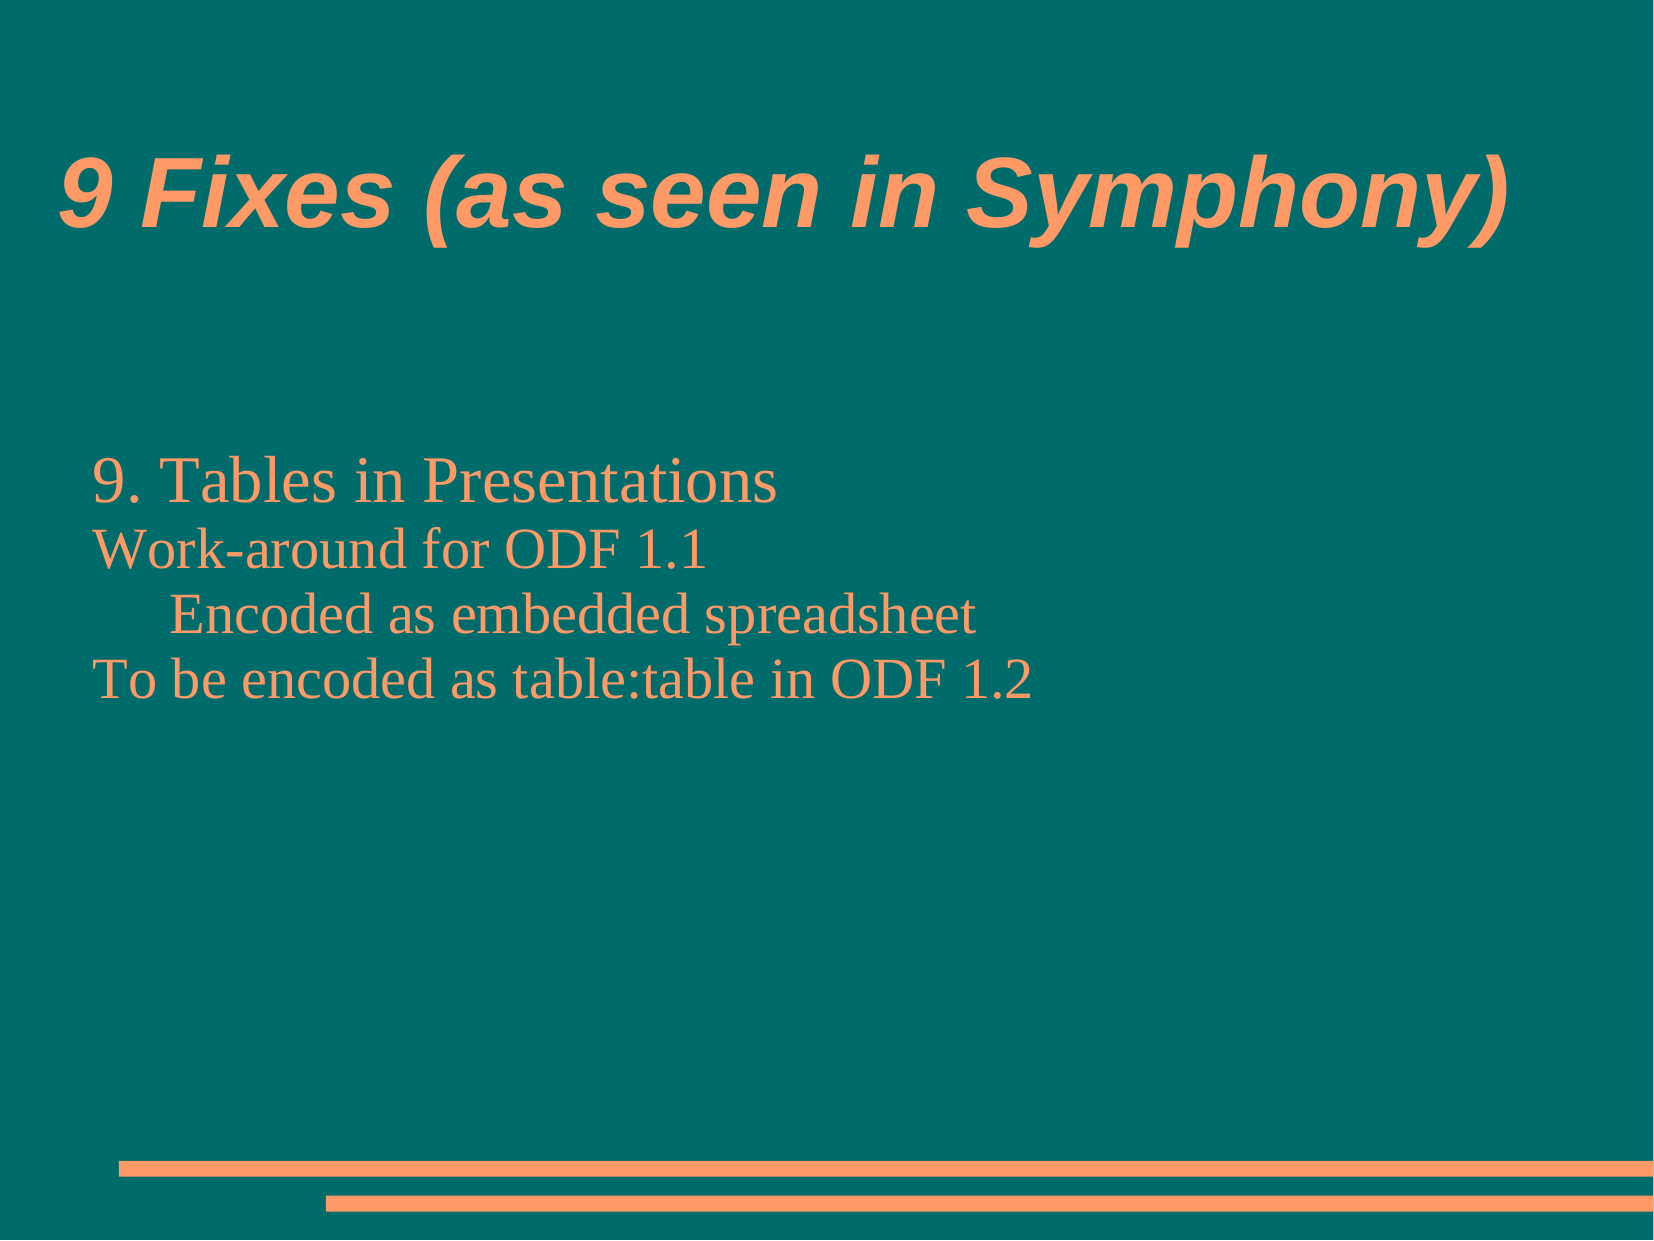

# 9 Fixes (as seen in Symphony)
9. Tables in Presentations
Work-around for ODF 1.1
Encoded as embedded spreadsheet
To be encoded as table:table in ODF 1.2